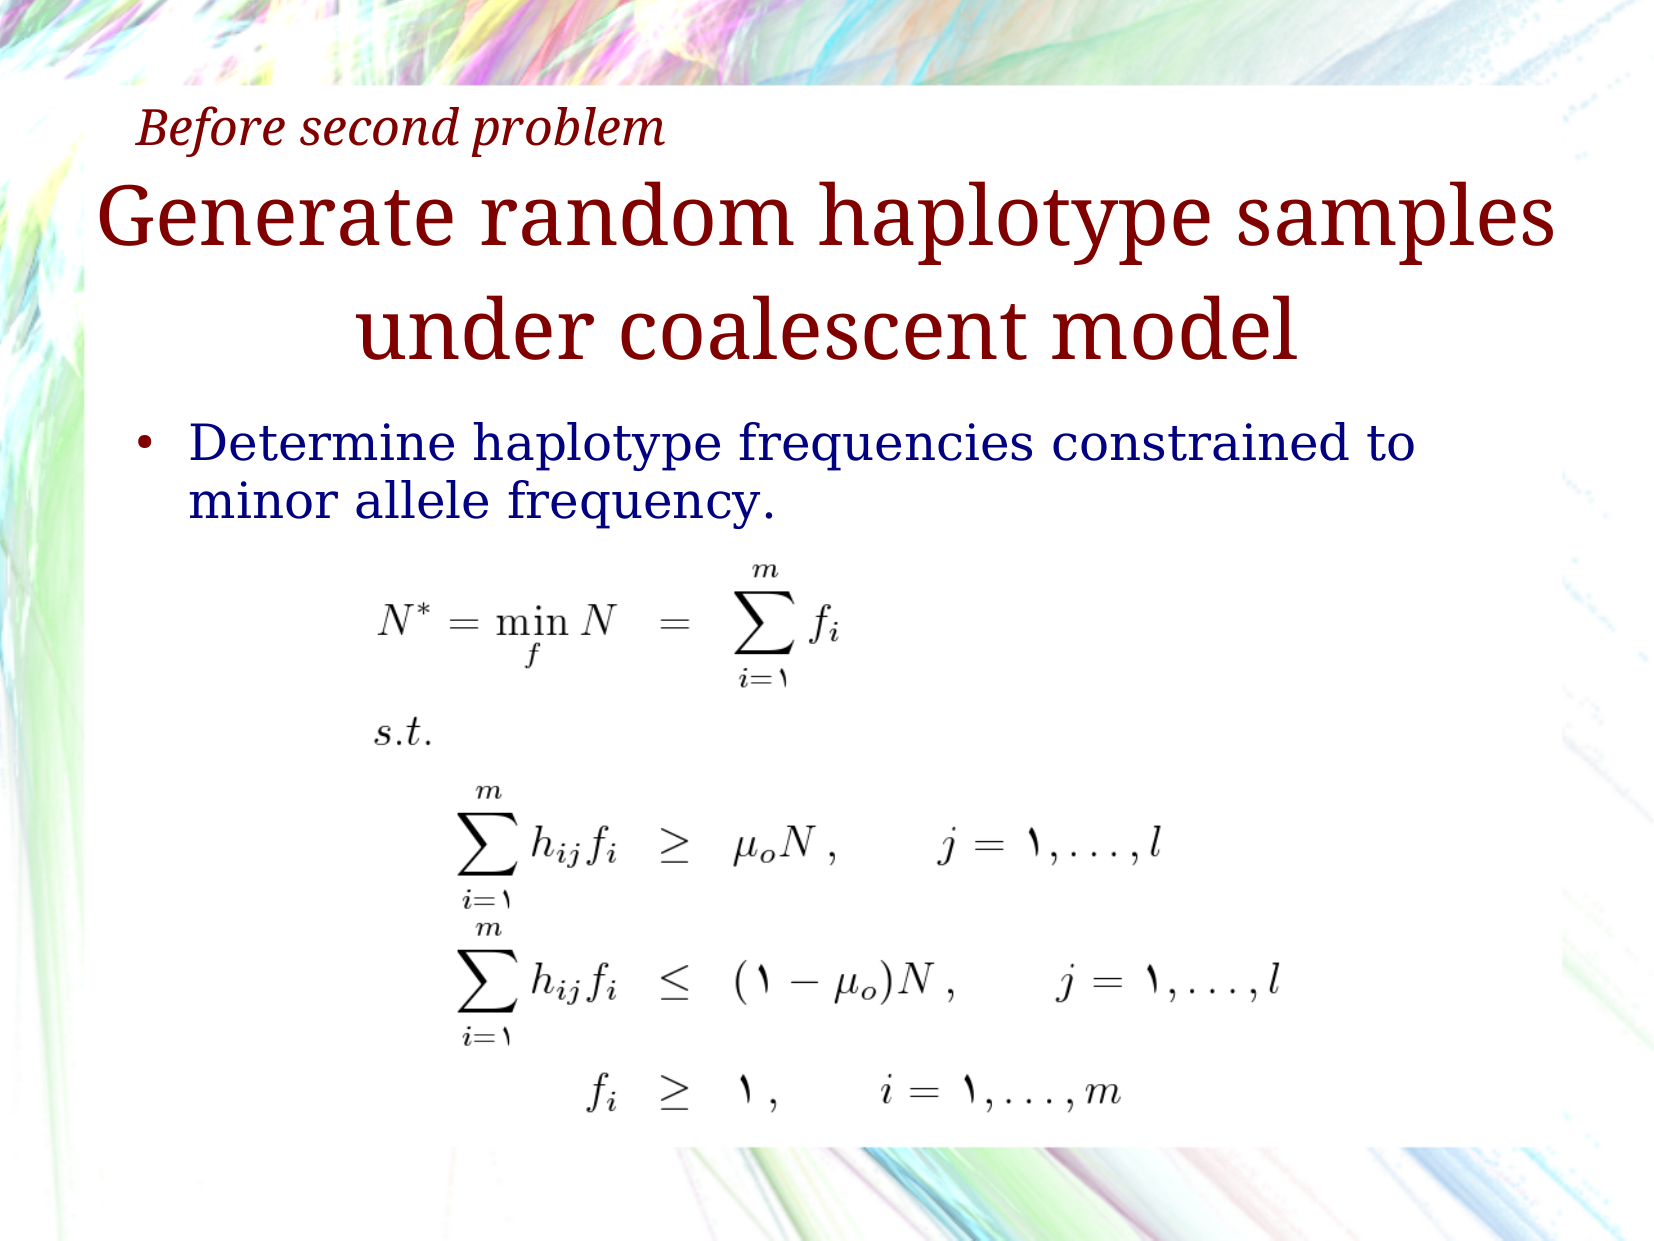

Before second problem
# Generate random haplotype samples under coalescent model
Determine haplotype frequencies constrained to minor allele frequency.